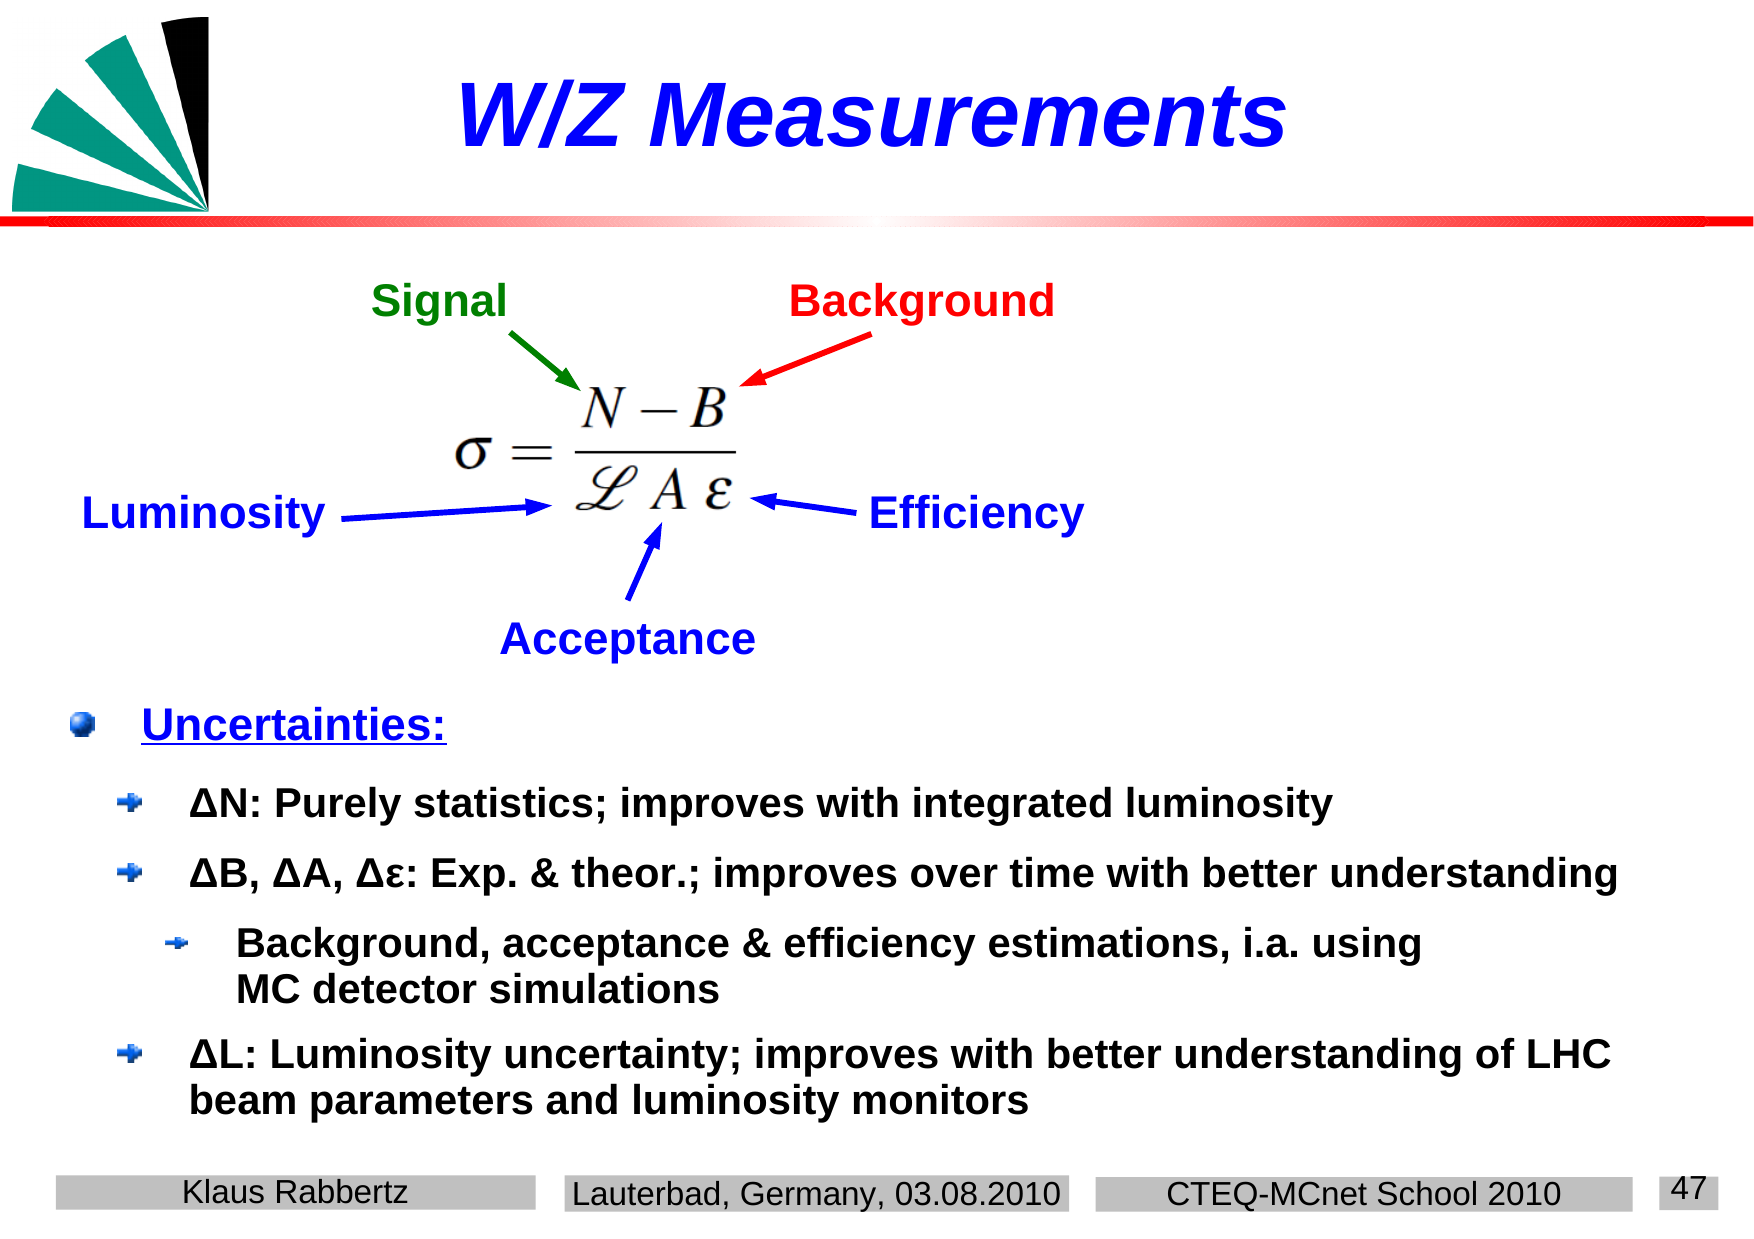

# W/Z Measurements
Signal
Background
Luminosity
Efficiency
Acceptance
Uncertainties:
ΔN: Purely statistics; improves with integrated luminosity
ΔB, ΔA, Δε: Exp. & theor.; improves over time with better understanding
Background, acceptance & efficiency estimations, i.a. using MC detector simulations
ΔL: Luminosity uncertainty; improves with better understanding of LHC beam parameters and luminosity monitors